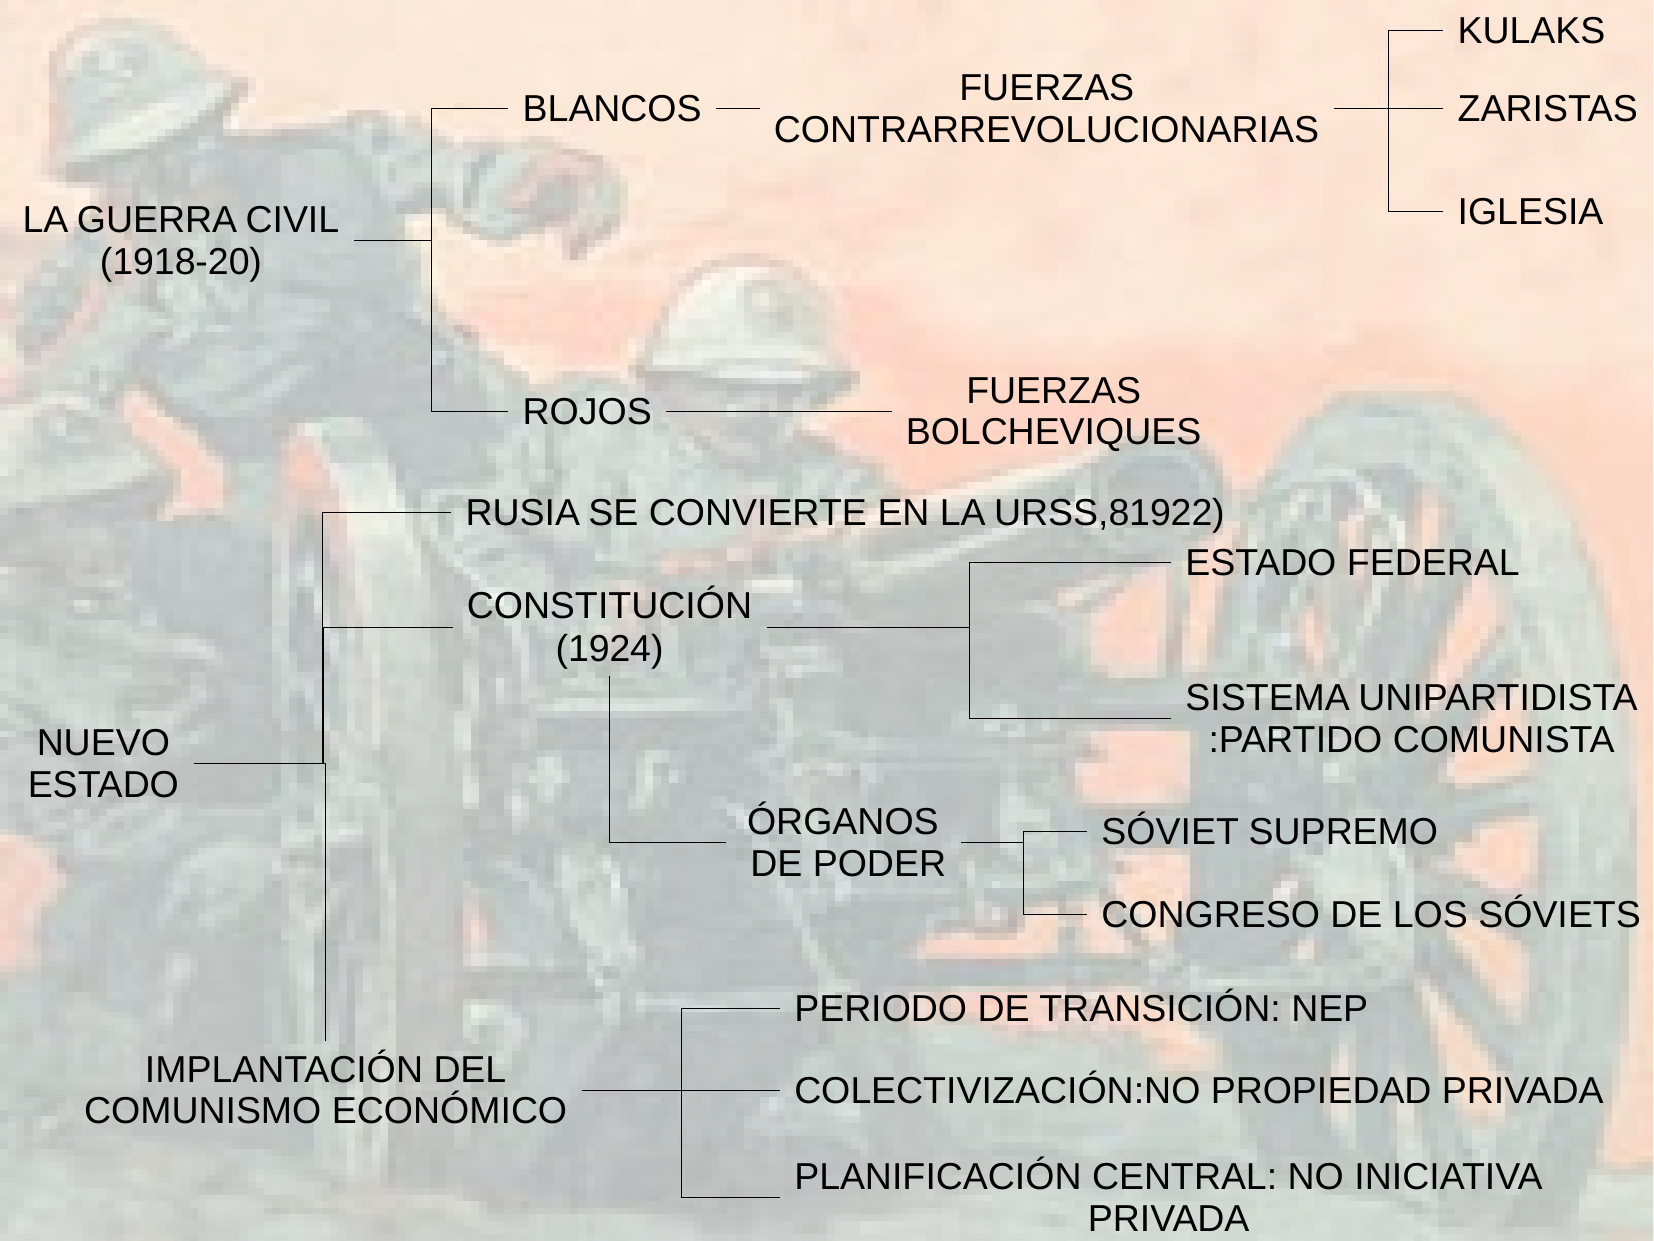

KULAKS
FUERZAS
CONTRARREVOLUCIONARIAS
BLANCOS
ZARISTAS
IGLESIA
LA GUERRA CIVIL
(1918-20)
FUERZAS
BOLCHEVIQUES
ROJOS
RUSIA SE CONVIERTE EN LA URSS,81922)
ESTADO FEDERAL
CONSTITUCIÓN
(1924)
SISTEMA UNIPARTIDISTA
:PARTIDO COMUNISTA
NUEVO
ESTADO
ÓRGANOS
 DE PODER
SÓVIET SUPREMO
CONGRESO DE LOS SÓVIETS
PERIODO DE TRANSICIÓN: NEP
IMPLANTACIÓN DEL
COMUNISMO ECONÓMICO
COLECTIVIZACIÓN:NO PROPIEDAD PRIVADA
PLANIFICACIÓN CENTRAL: NO INICIATIVA
PRIVADA